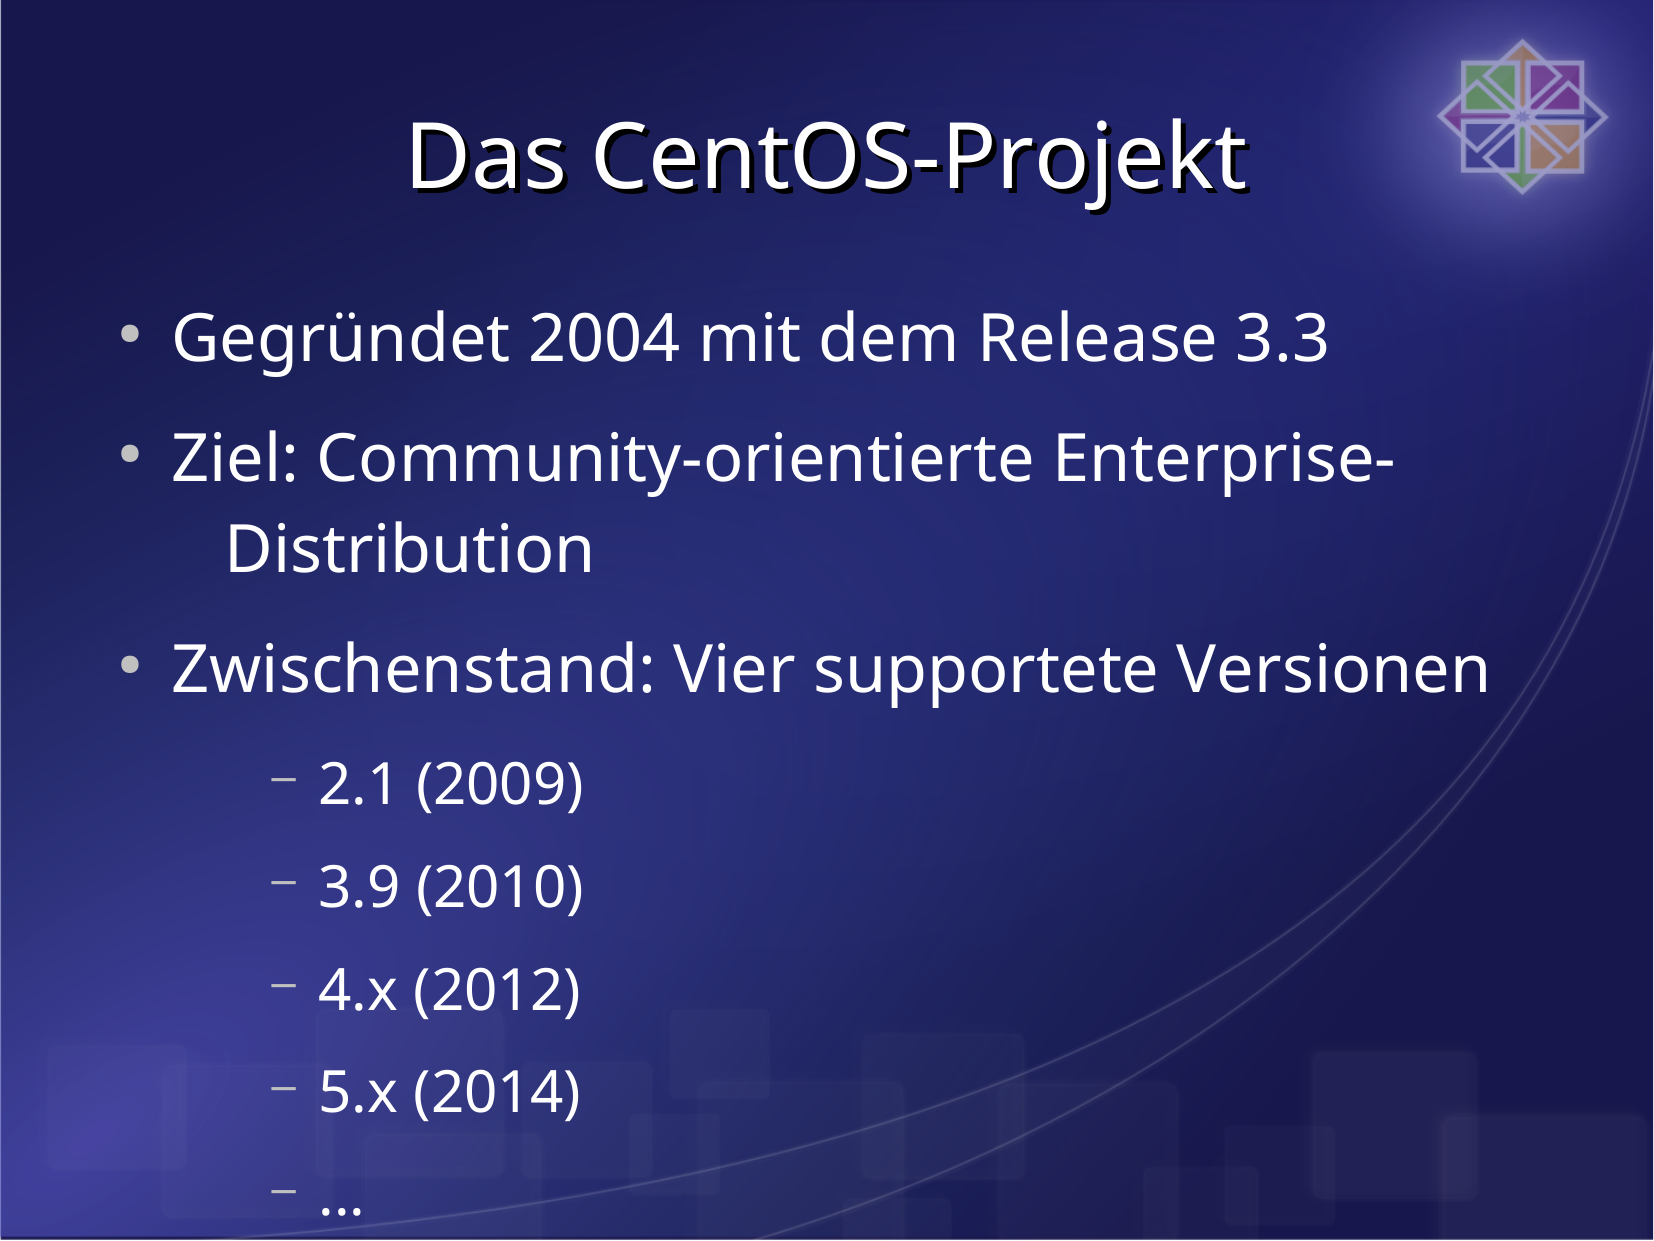

# Das CentOS-Projekt
Gegründet 2004 mit dem Release 3.3
Ziel: Community-orientierte Enterprise-Distribution
Zwischenstand: Vier supportete Versionen
2.1 (2009)
3.9 (2010)
4.x (2012)
5.x (2014)
...